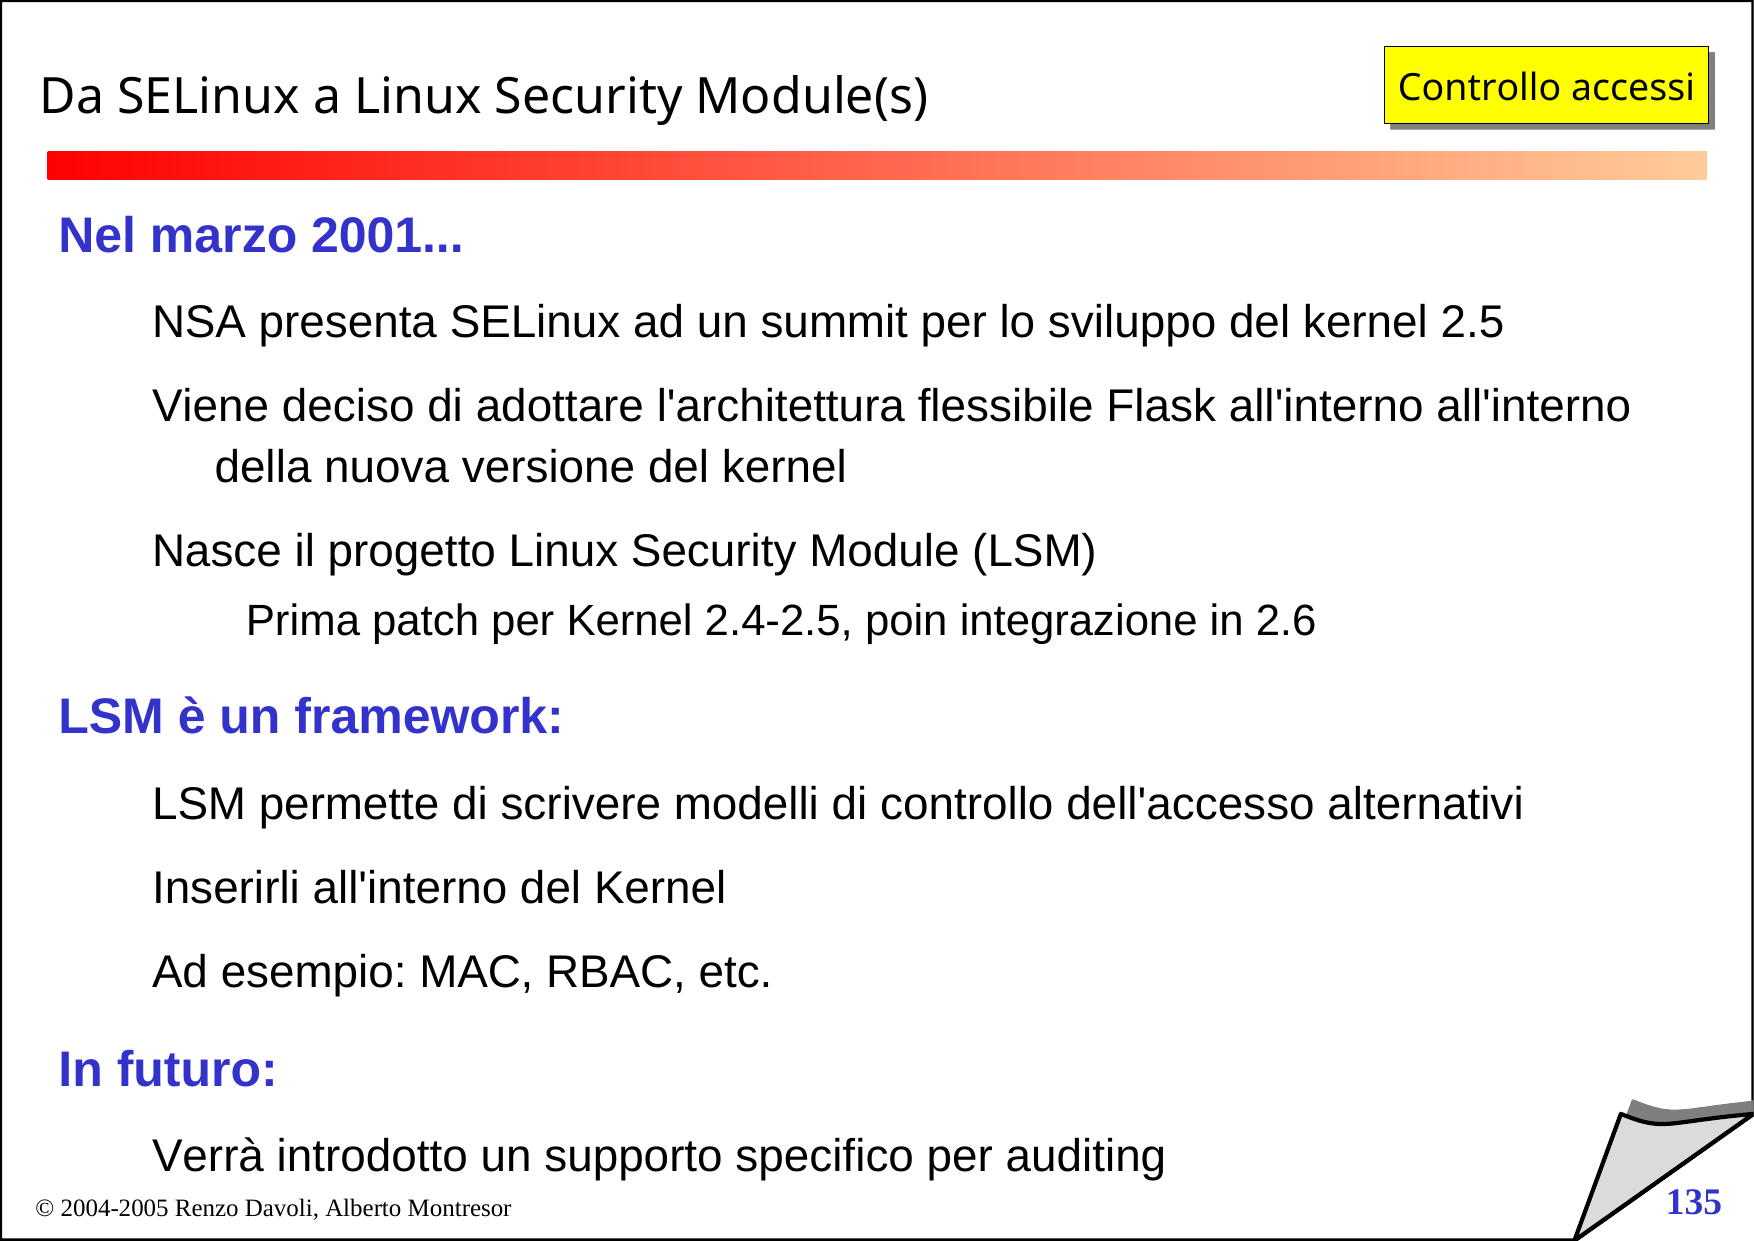

Controllo accessi
# Da SELinux a Linux Security Module(s)
Nel marzo 2001...
NSA presenta SELinux ad un summit per lo sviluppo del kernel 2.5
Viene deciso di adottare l'architettura flessibile Flask all'interno all'interno della nuova versione del kernel
Nasce il progetto Linux Security Module (LSM)
Prima patch per Kernel 2.4-2.5, poin integrazione in 2.6
LSM è un framework:
LSM permette di scrivere modelli di controllo dell'accesso alternativi
Inserirli all'interno del Kernel
Ad esempio: MAC, RBAC, etc.
In futuro:
Verrà introdotto un supporto specifico per auditing